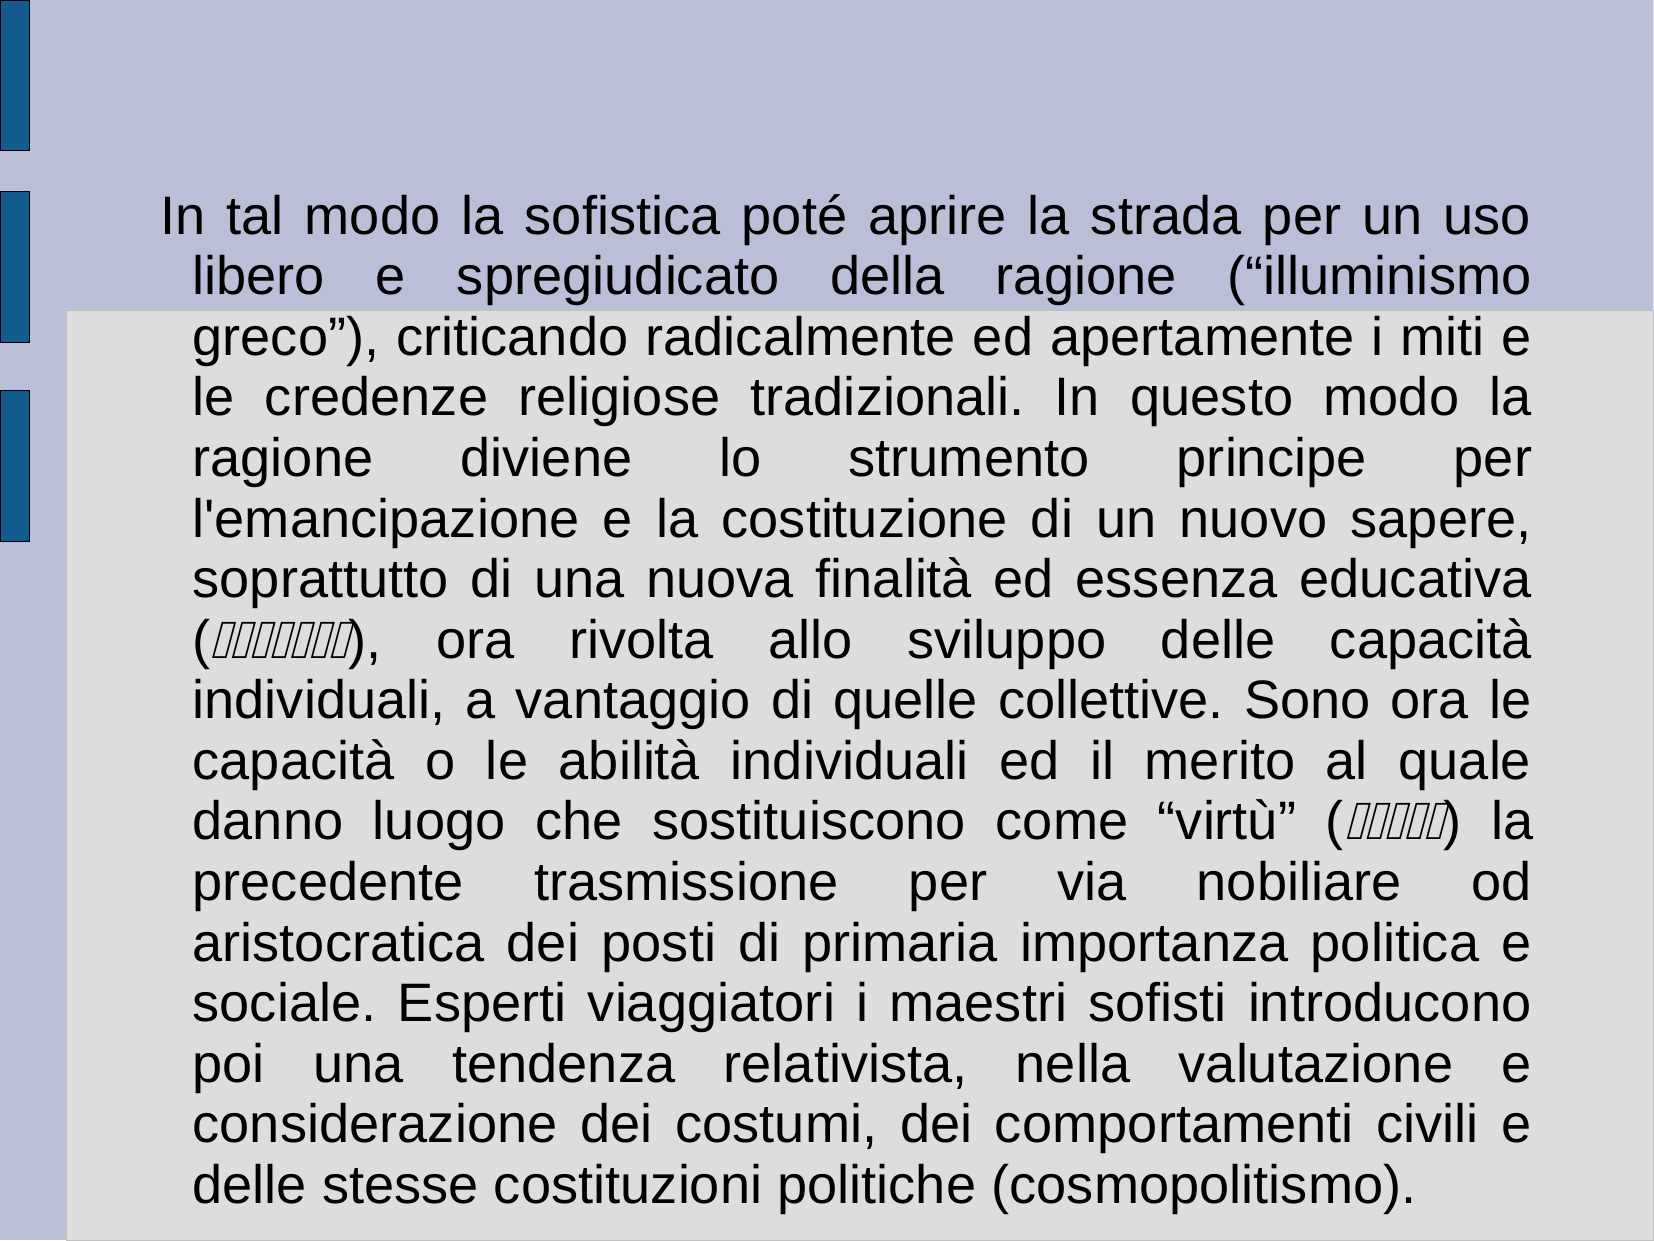

#
 In tal modo la sofistica poté aprire la strada per un uso libero e spregiudicato della ragione (“illuminismo greco”), criticando radicalmente ed apertamente i miti e le credenze religiose tradizionali. In questo modo la ragione diviene lo strumento principe per l'emancipazione e la costituzione di un nuovo sapere, soprattutto di una nuova finalità ed essenza educativa (), ora rivolta allo sviluppo delle capacità individuali, a vantaggio di quelle collettive. Sono ora le capacità o le abilità individuali ed il merito al quale danno luogo che sostituiscono come “virtù” () la precedente trasmissione per via nobiliare od aristocratica dei posti di primaria importanza politica e sociale. Esperti viaggiatori i maestri sofisti introducono poi una tendenza relativista, nella valutazione e considerazione dei costumi, dei comportamenti civili e delle stesse costituzioni politiche (cosmopolitismo).